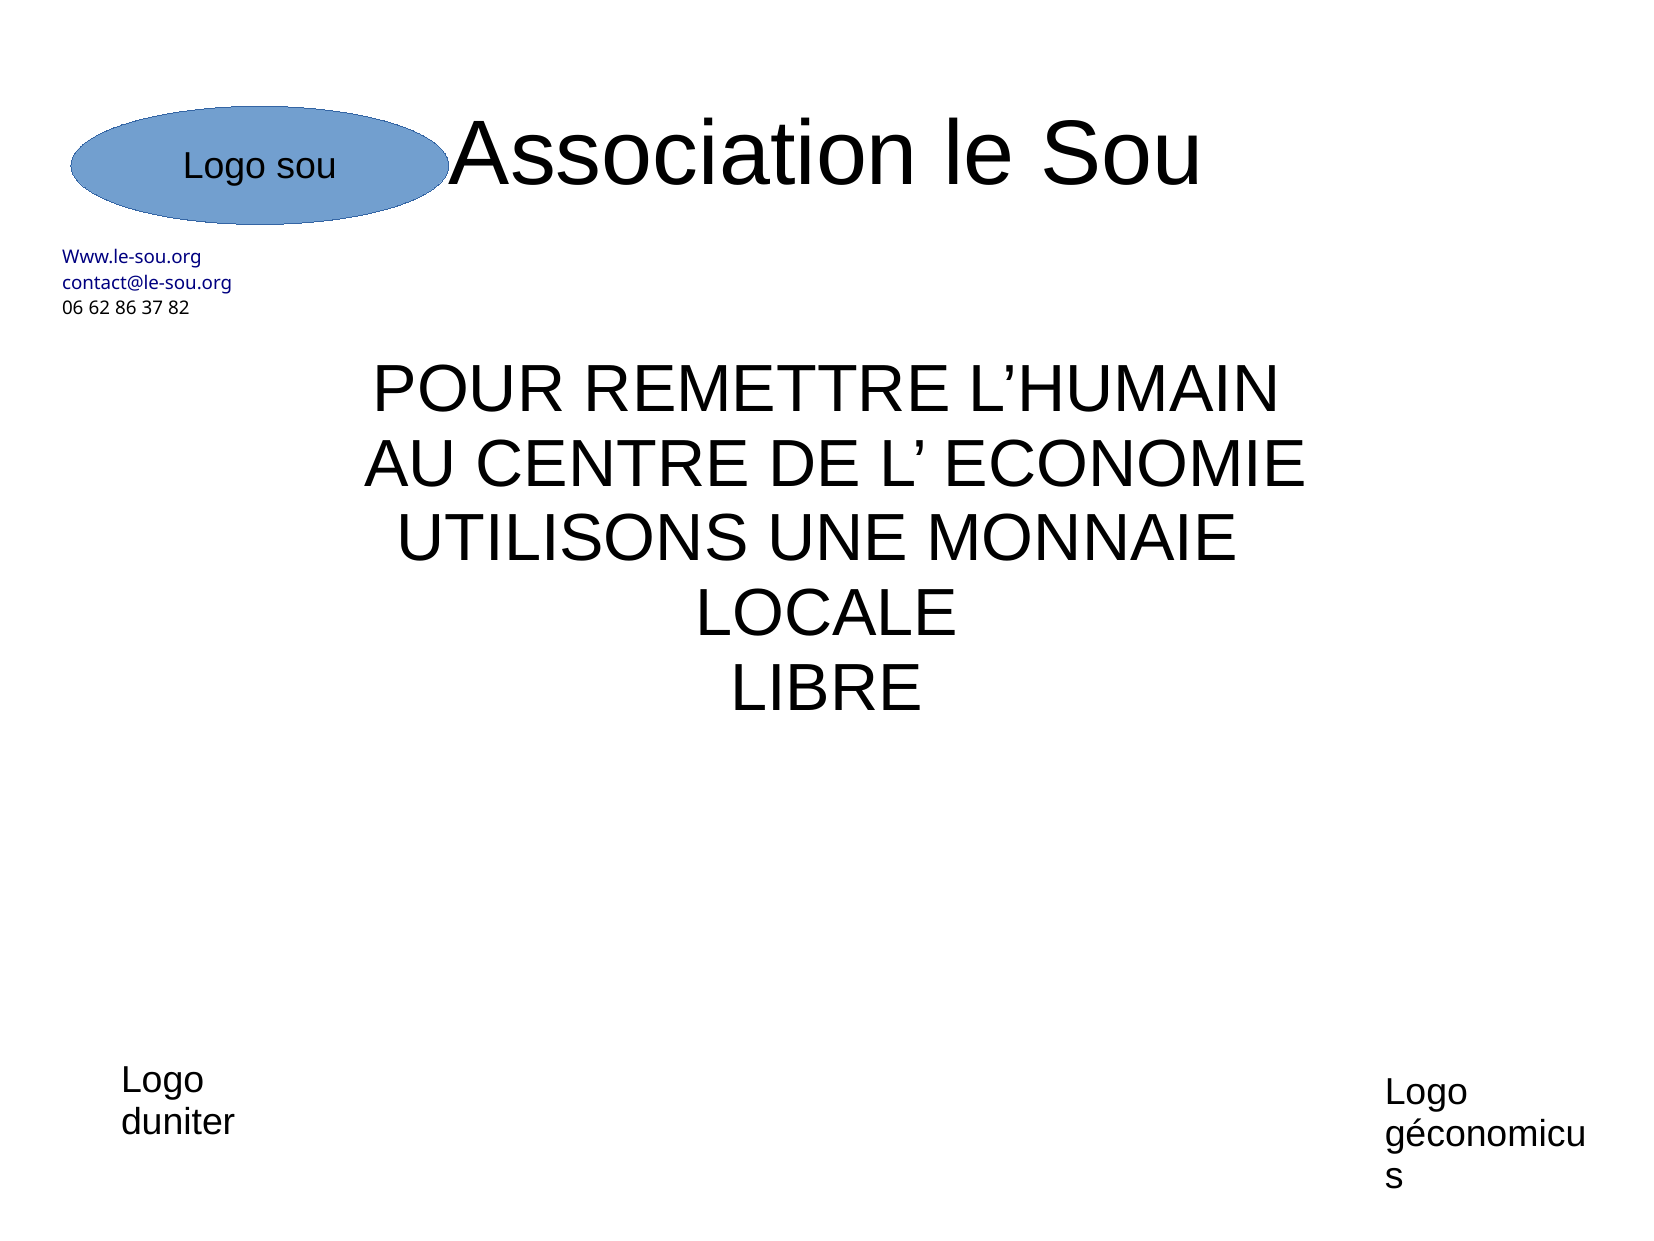

# Association le Sou
Logo sou
Www.le-sou.org
contact@le-sou.org
06 62 86 37 82
POUR REMETTRE L’HUMAIN
 AU CENTRE DE L’ ECONOMIE
UTILISONS UNE MONNAIE
LOCALE
LIBRE
Logo duniter
Logo géconomicus